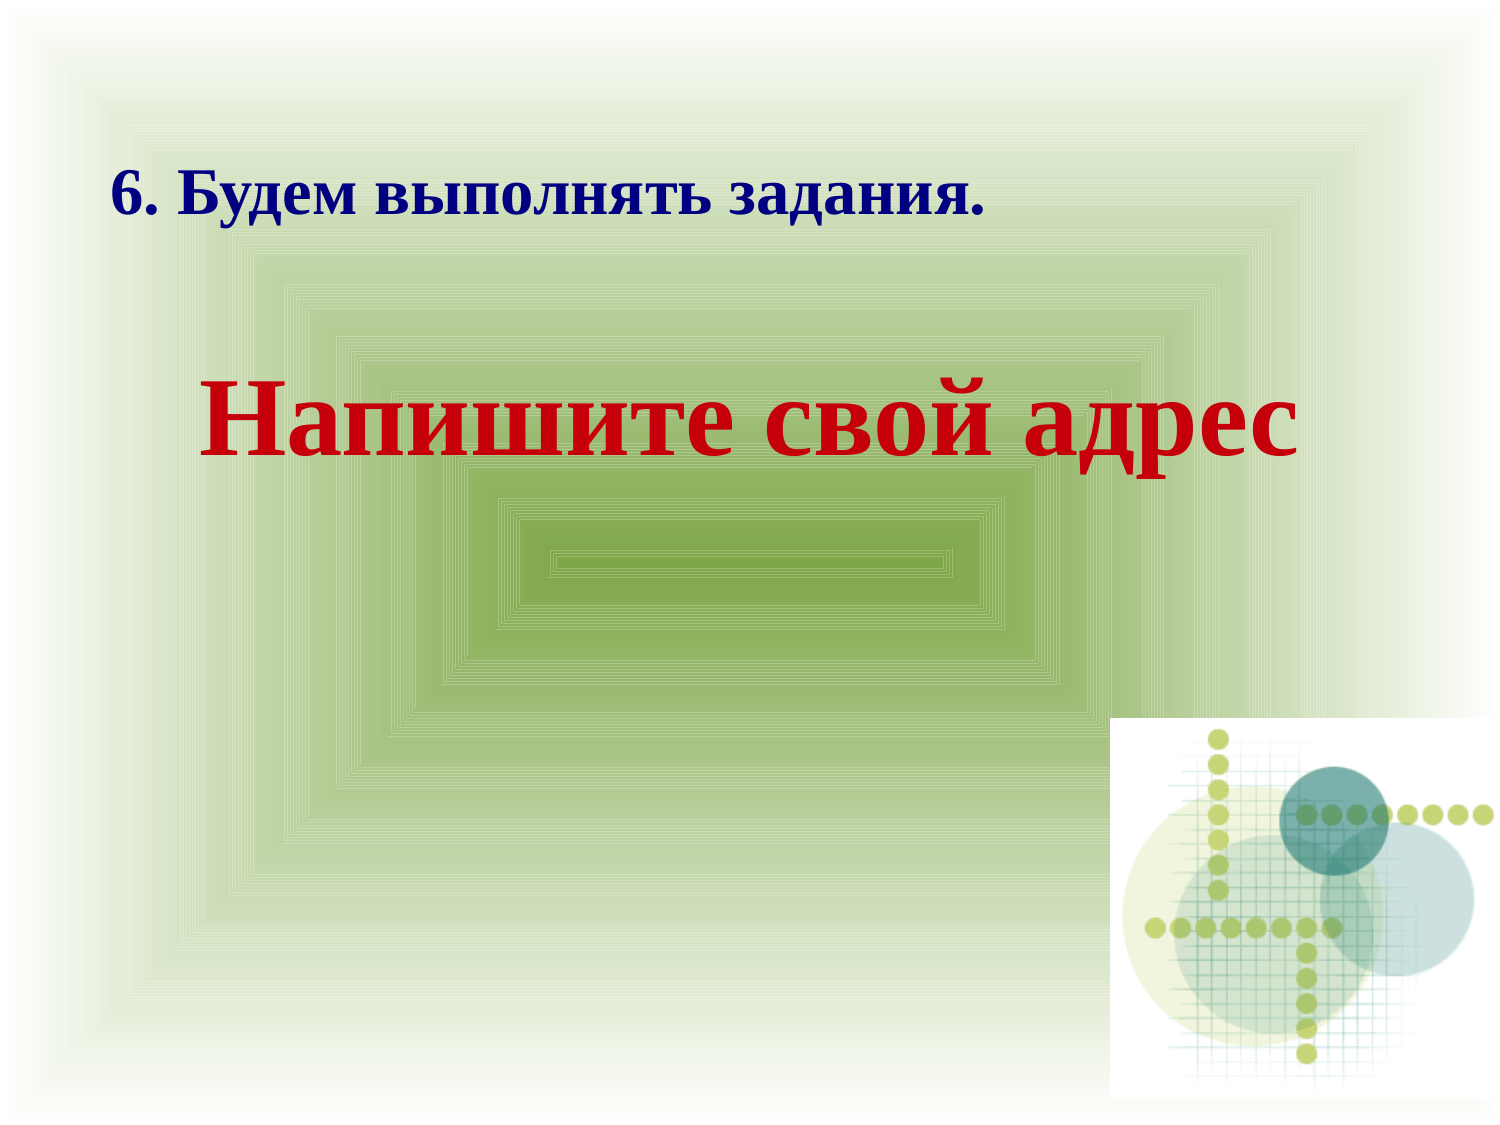

Напишите свой адрес
6. Будем выполнять задания.